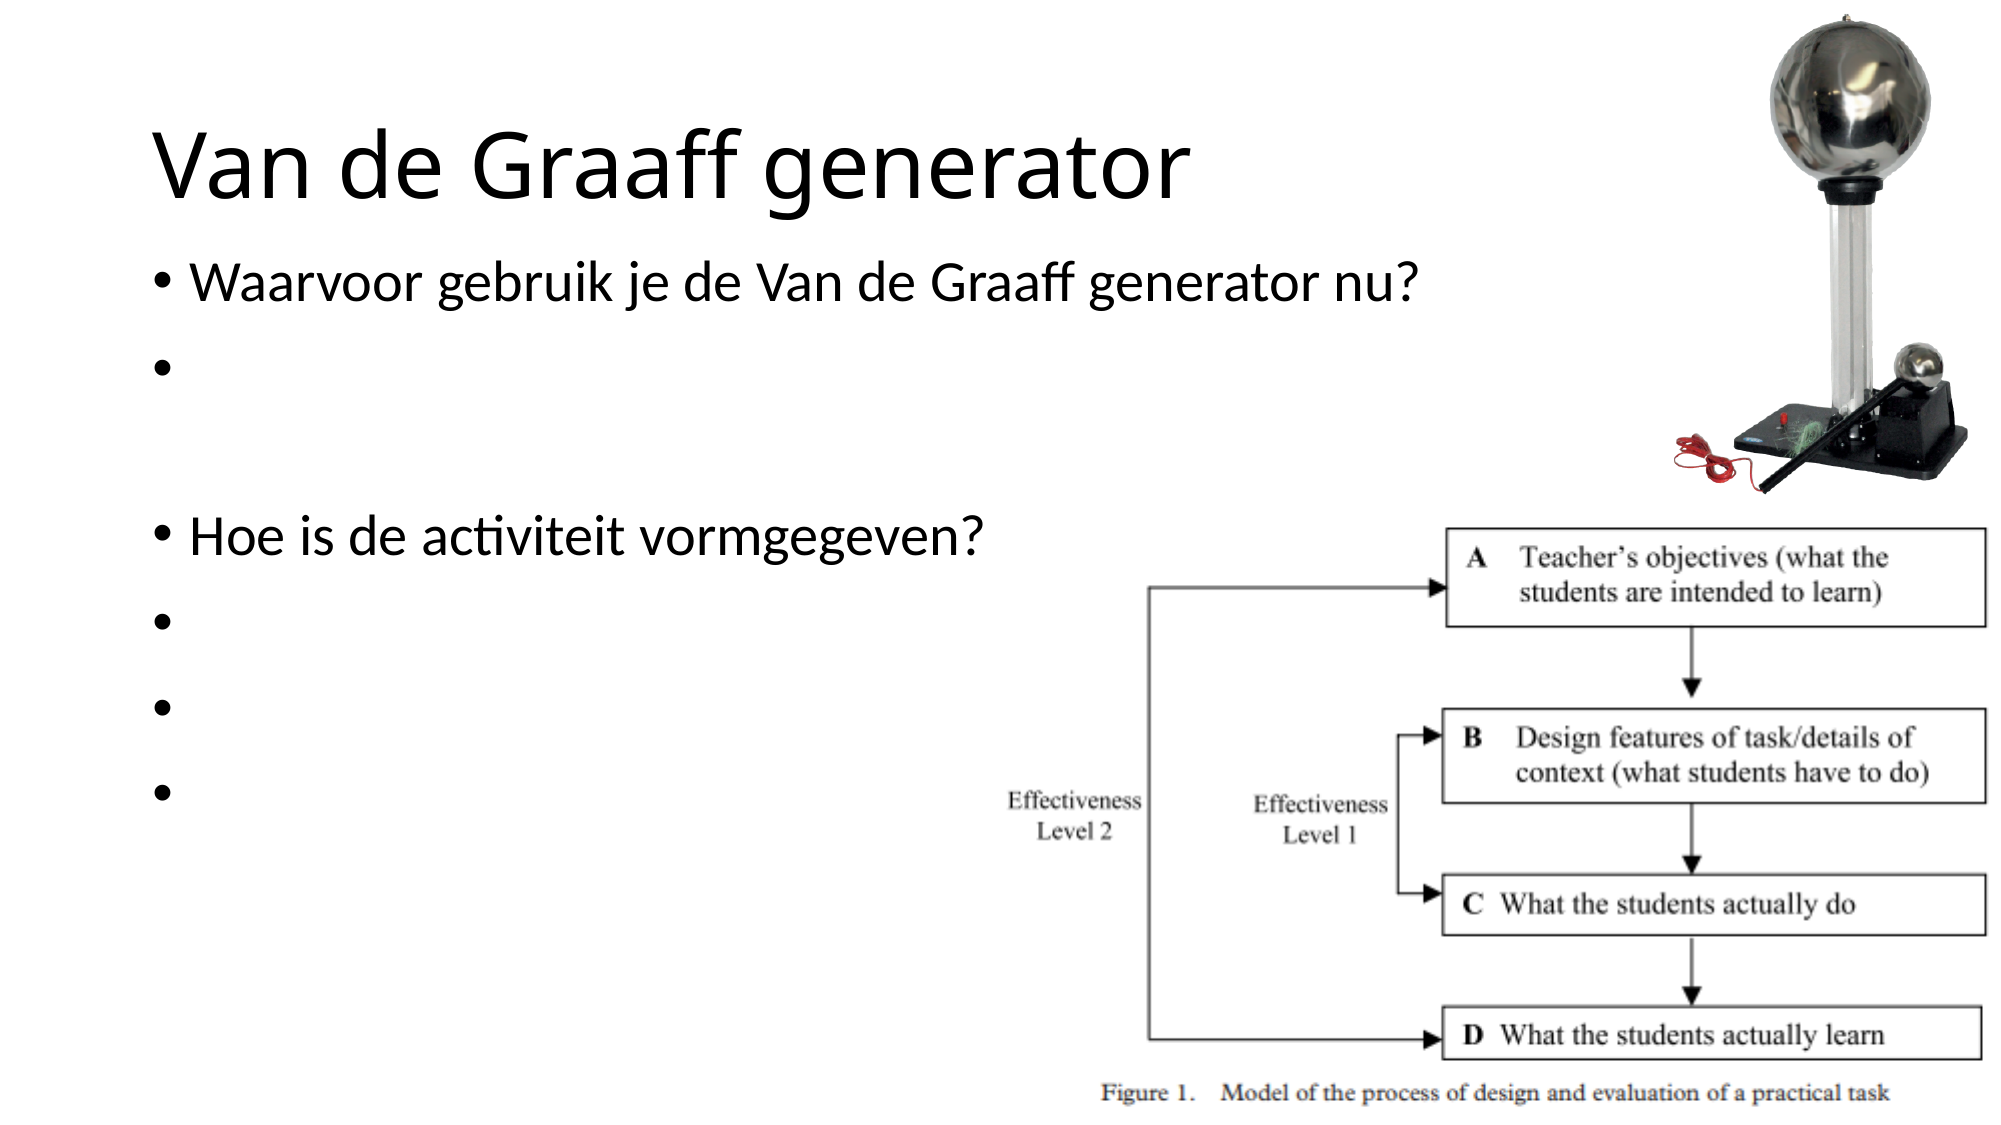

# Van de Graaff generator
Waarvoor gebruik je de Van de Graaff generator nu?
Hoe is de activiteit vormgegeven?